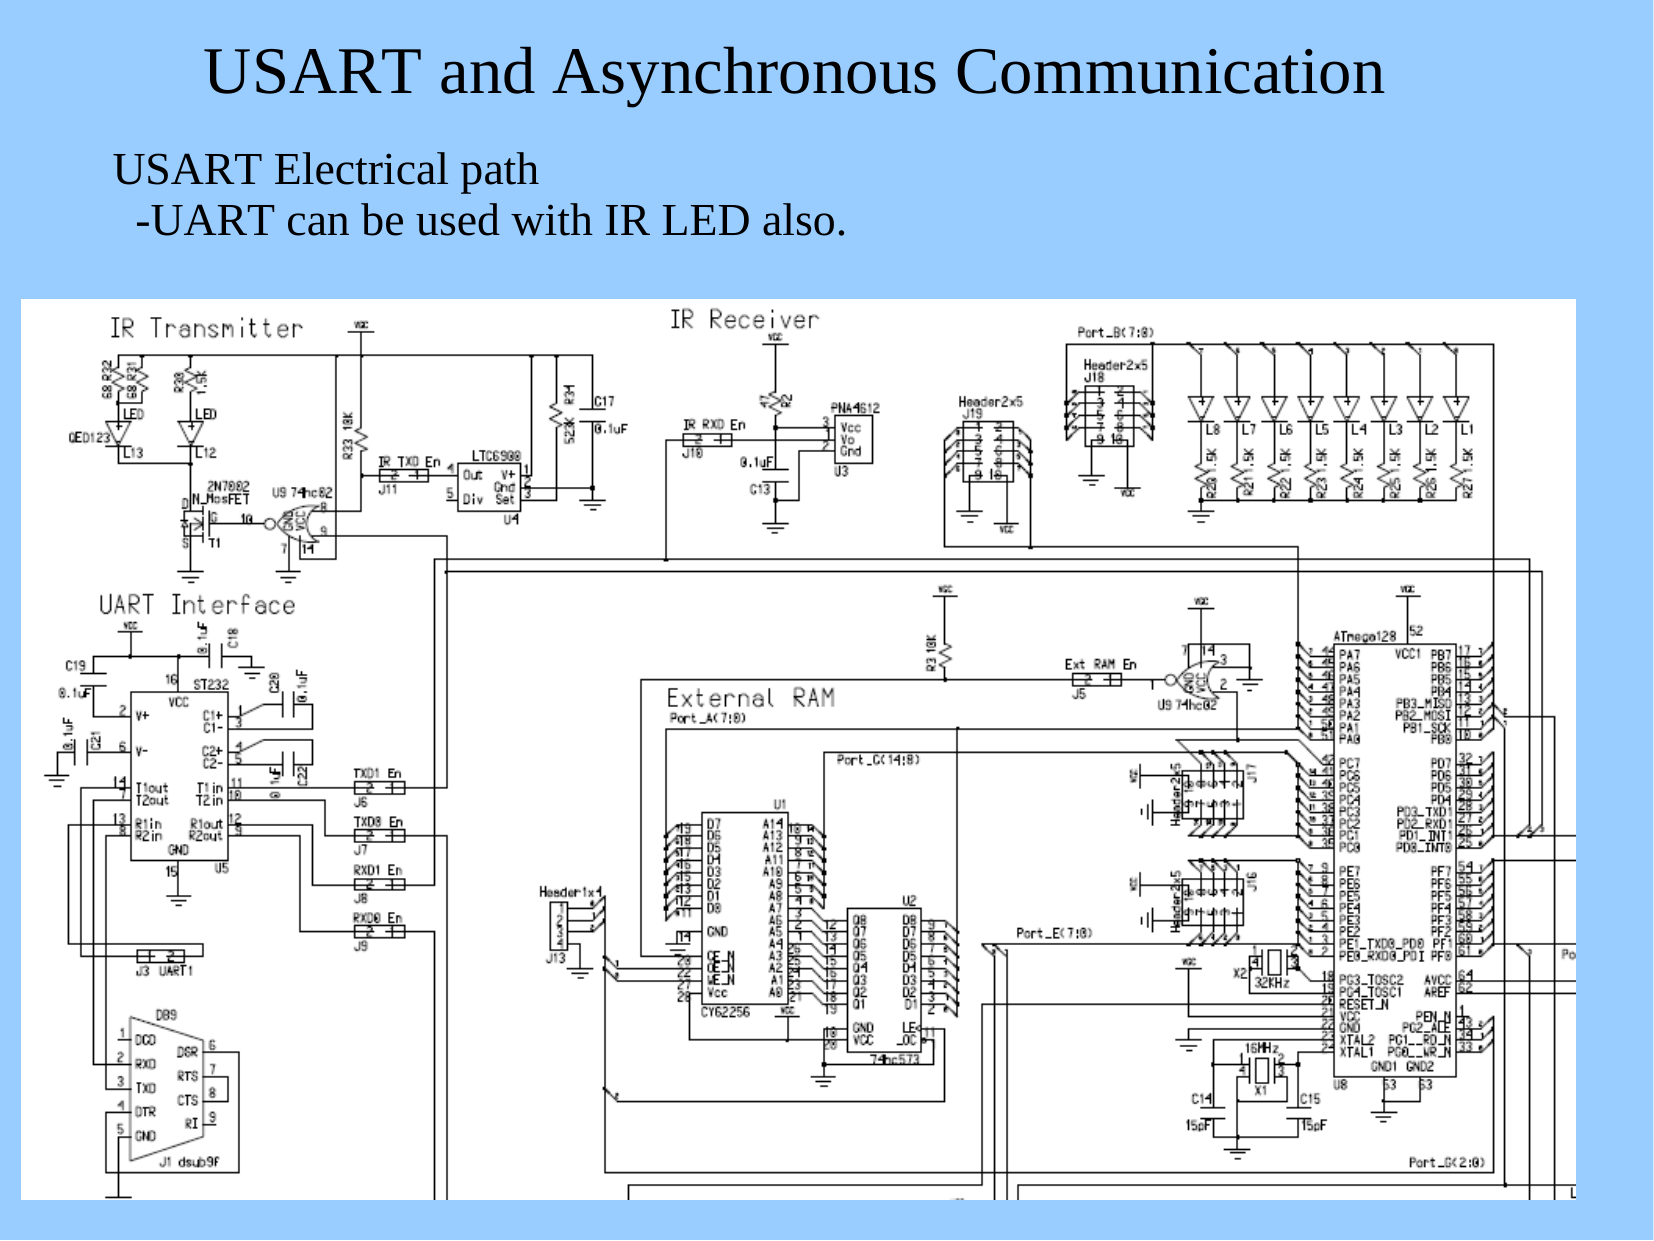

USART and Asynchronous Communication
USART Electrical path
 -UART can be used with IR LED also.